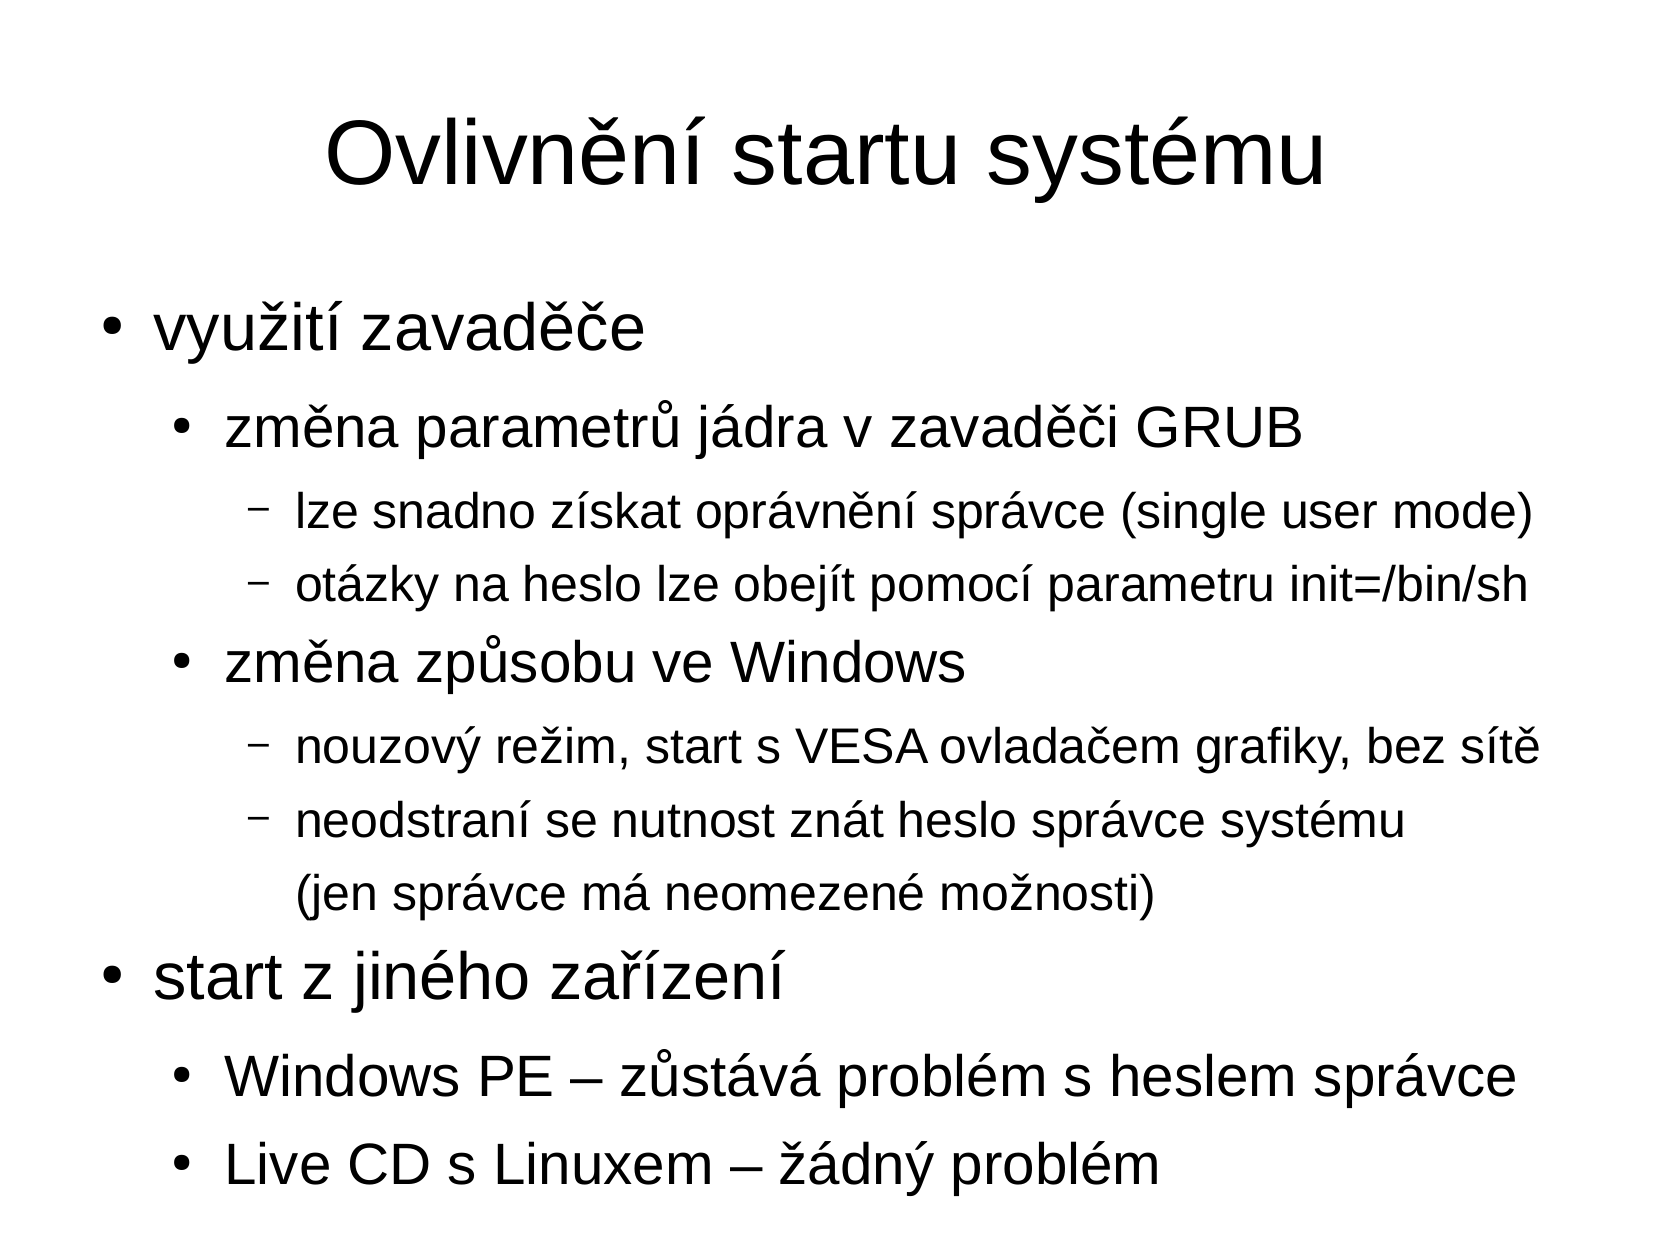

# Ovlivnění startu systému
využití zavaděče
změna parametrů jádra v zavaděči GRUB
lze snadno získat oprávnění správce (single user mode)
otázky na heslo lze obejít pomocí parametru init=/bin/sh
změna způsobu ve Windows
nouzový režim, start s VESA ovladačem grafiky, bez sítě
neodstraní se nutnost znát heslo správce systému
(jen správce má neomezené možnosti)
start z jiného zařízení
Windows PE – zůstává problém s heslem správce
Live CD s Linuxem – žádný problém